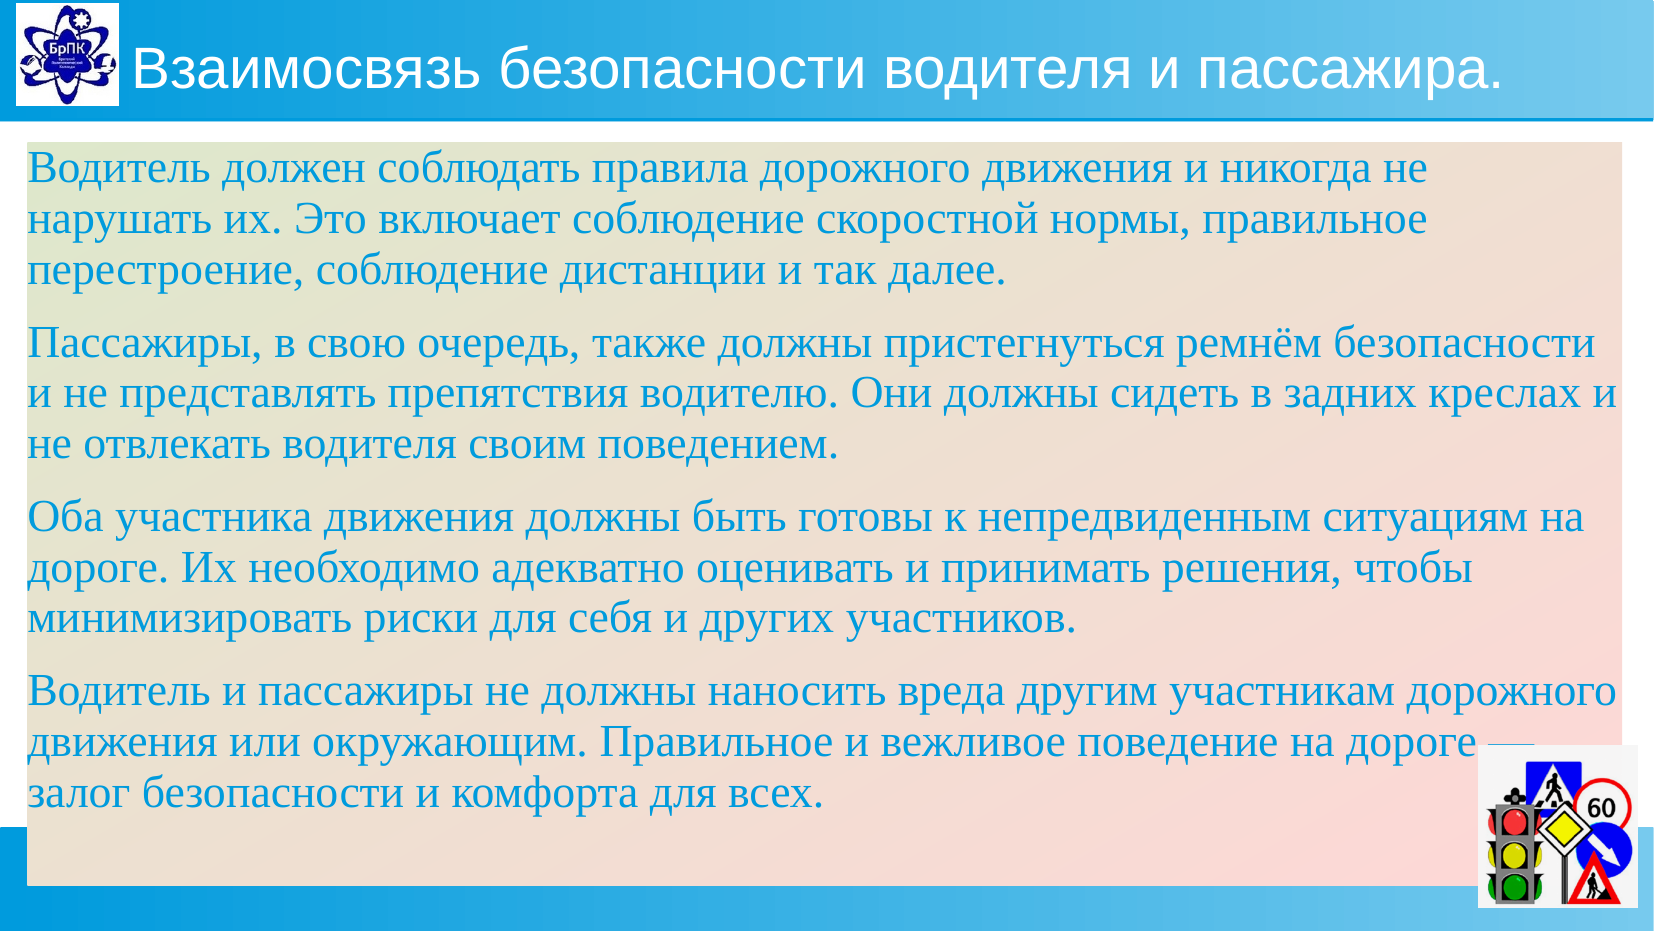

# Взаимосвязь безопасности водителя и пассажира.
Водитель должен соблюдать правила дорожного движения и никогда не нарушать их. Это включает соблюдение скоростной нормы, правильное перестроение, соблюдение дистанции и так далее.
Пассажиры, в свою очередь, также должны пристегнуться ремнём безопасности и не представлять препятствия водителю. Они должны сидеть в задних креслах и не отвлекать водителя своим поведением.
Оба участника движения должны быть готовы к непредвиденным ситуациям на дороге. Их необходимо адекватно оценивать и принимать решения, чтобы минимизировать риски для себя и других участников.
Водитель и пассажиры не должны наносить вреда другим участникам дорожного движения или окружающим. Правильное и вежливое поведение на дороге — залог безопасности и комфорта для всех.
19